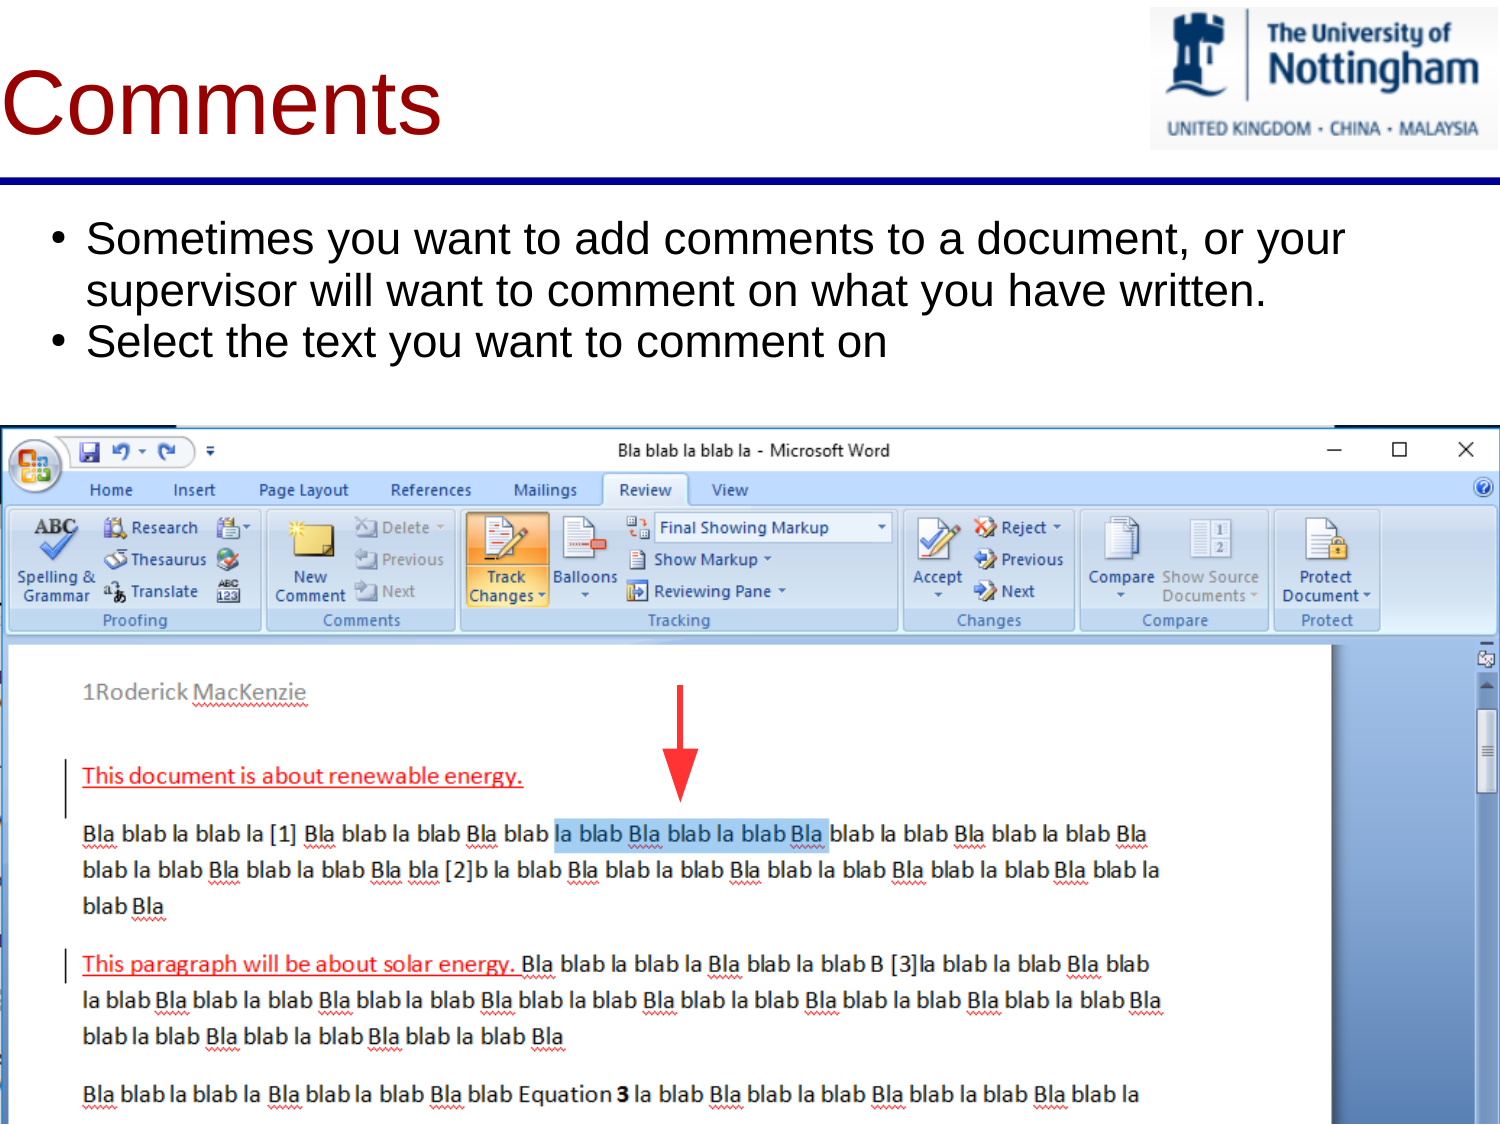

# Comments
Sometimes you want to add comments to a document, or your supervisor will want to comment on what you have written.
Select the text you want to comment on